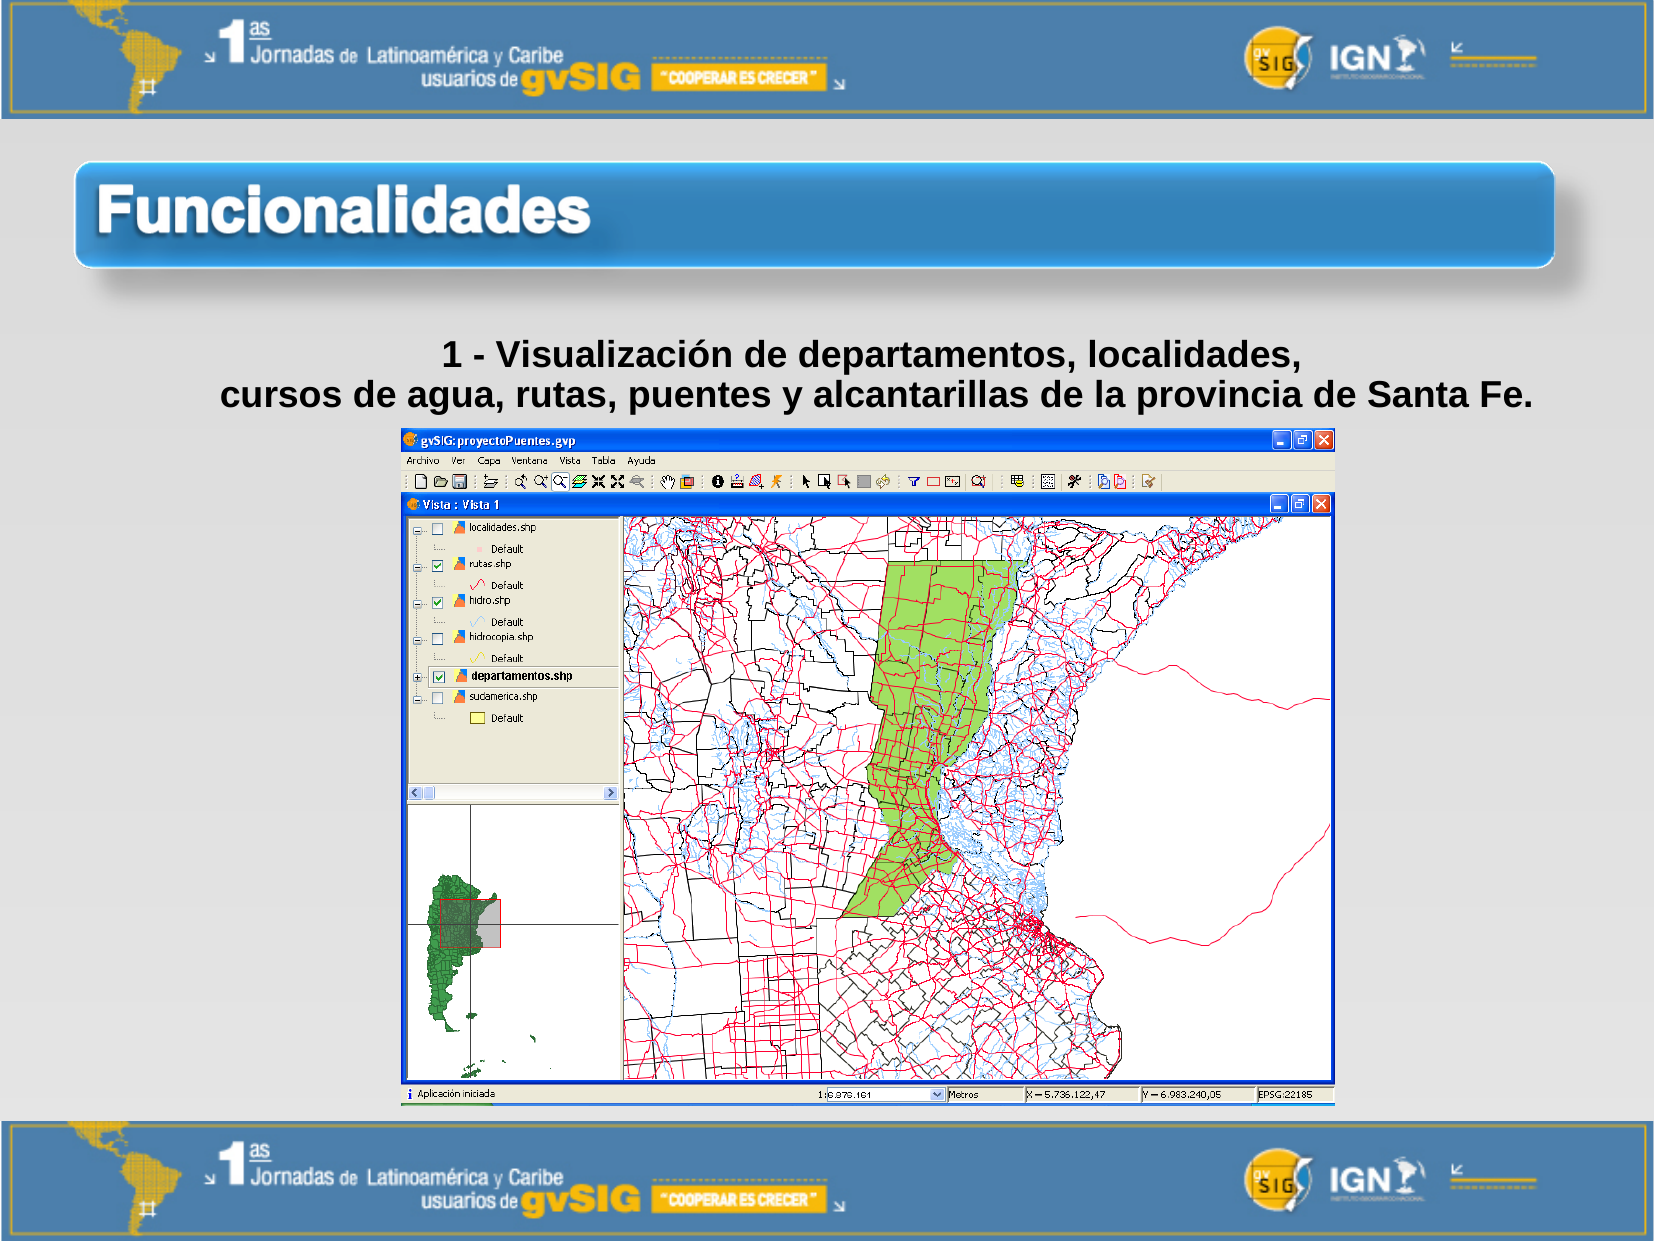

1 - Visualización de departamentos, localidades,
cursos de agua, rutas, puentes y alcantarillas de la provincia de Santa Fe.